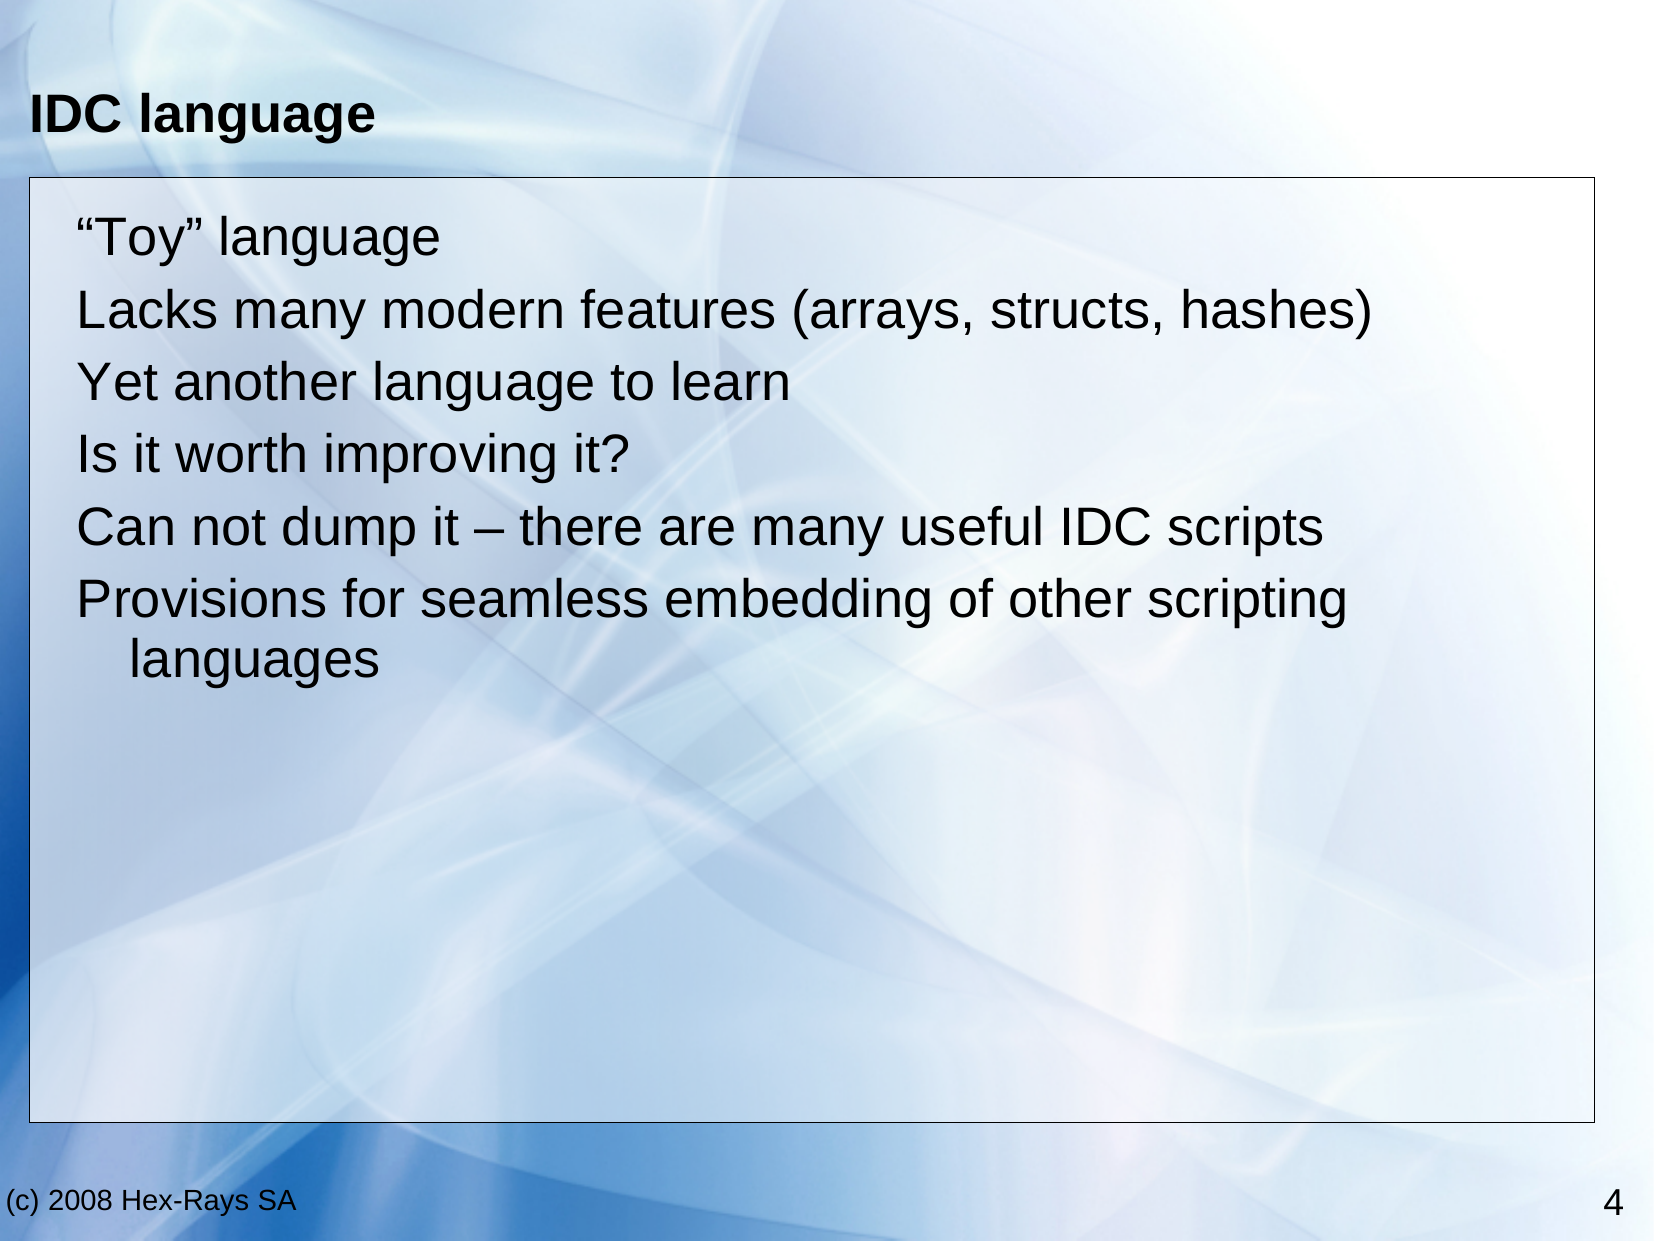

# IDC language
“Toy” language
Lacks many modern features (arrays, structs, hashes)
Yet another language to learn
Is it worth improving it?
Can not dump it – there are many useful IDC scripts
Provisions for seamless embedding of other scripting languages
4
(c) 2008 Hex-Rays SA